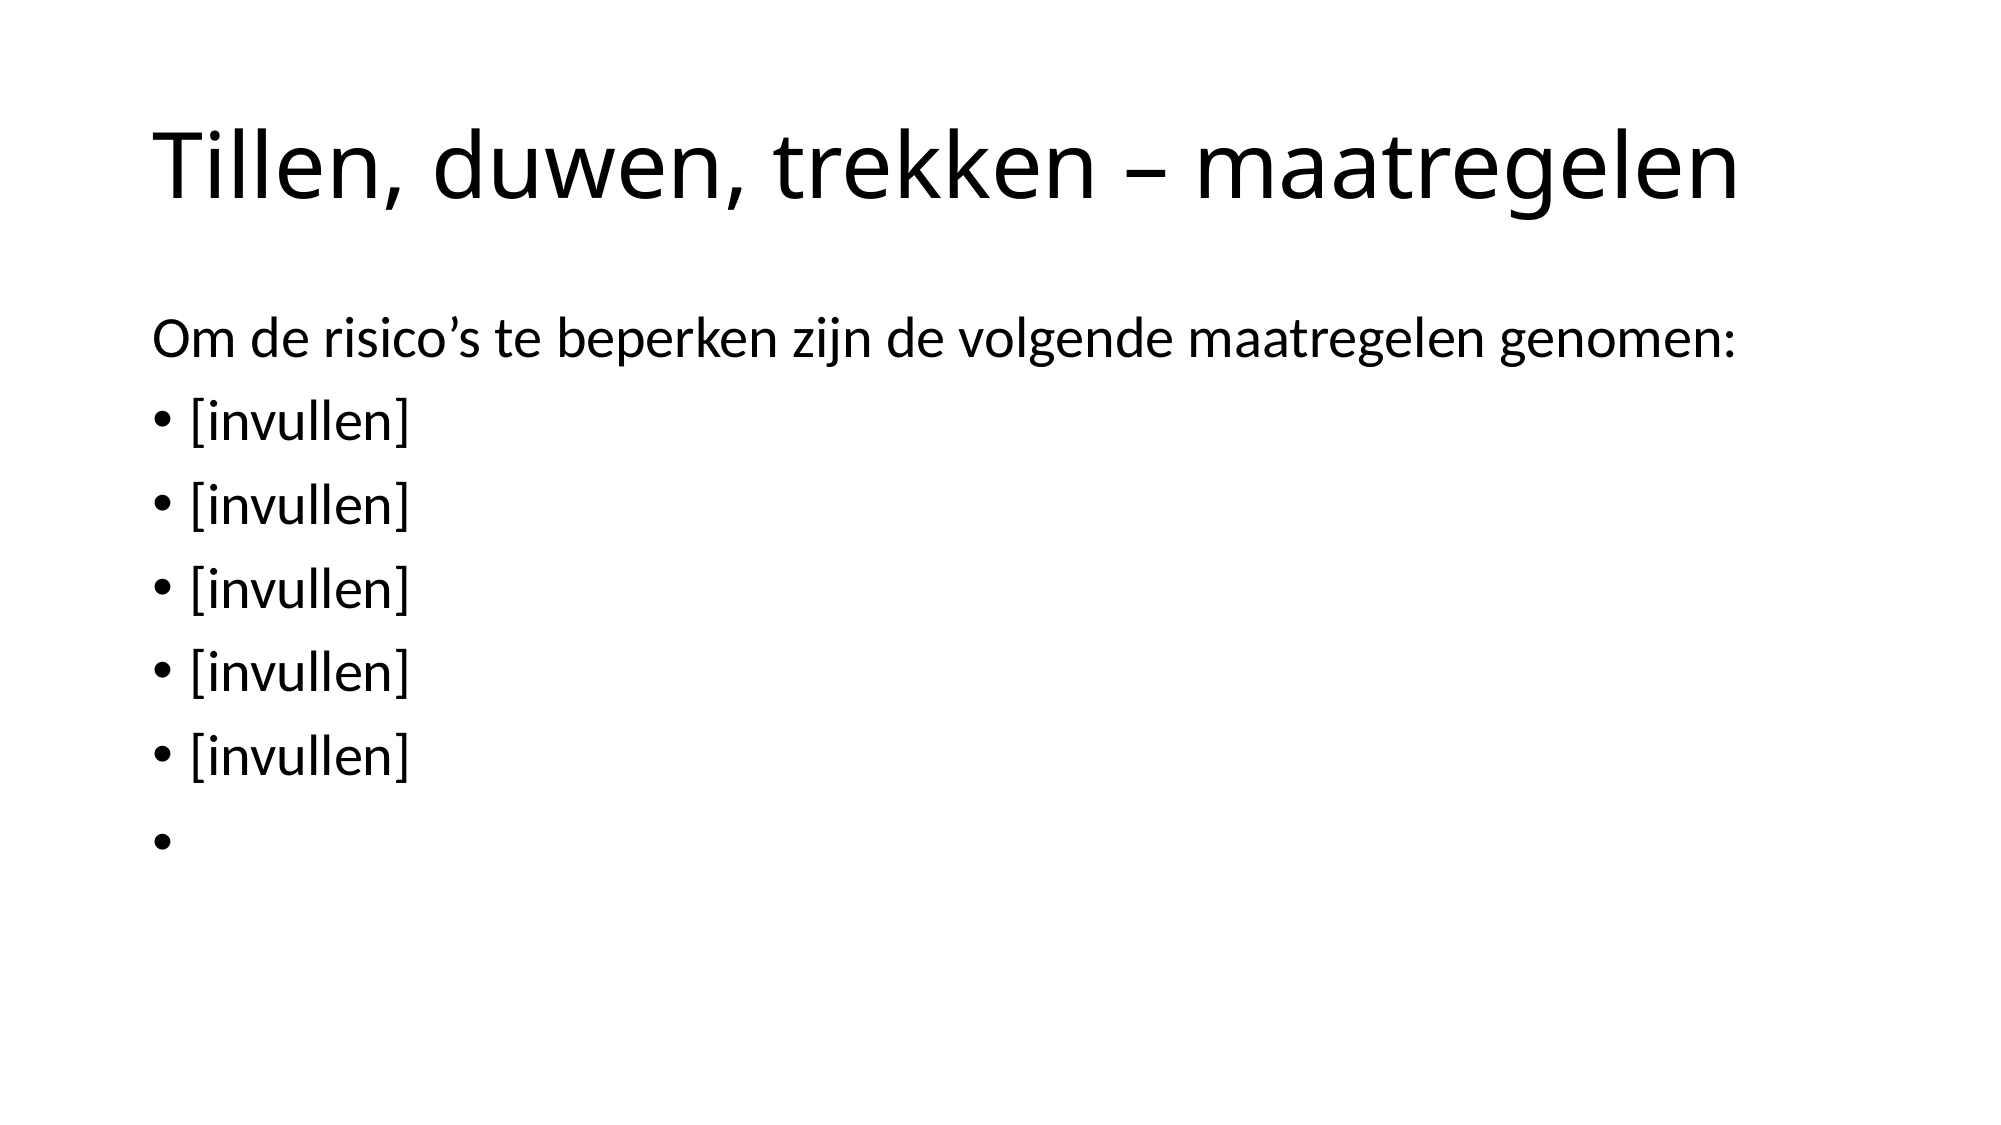

# Tillen, duwen, trekken – maatregelen
Om de risico’s te beperken zijn de volgende maatregelen genomen:
[invullen]
[invullen]
[invullen]
[invullen]
[invullen]